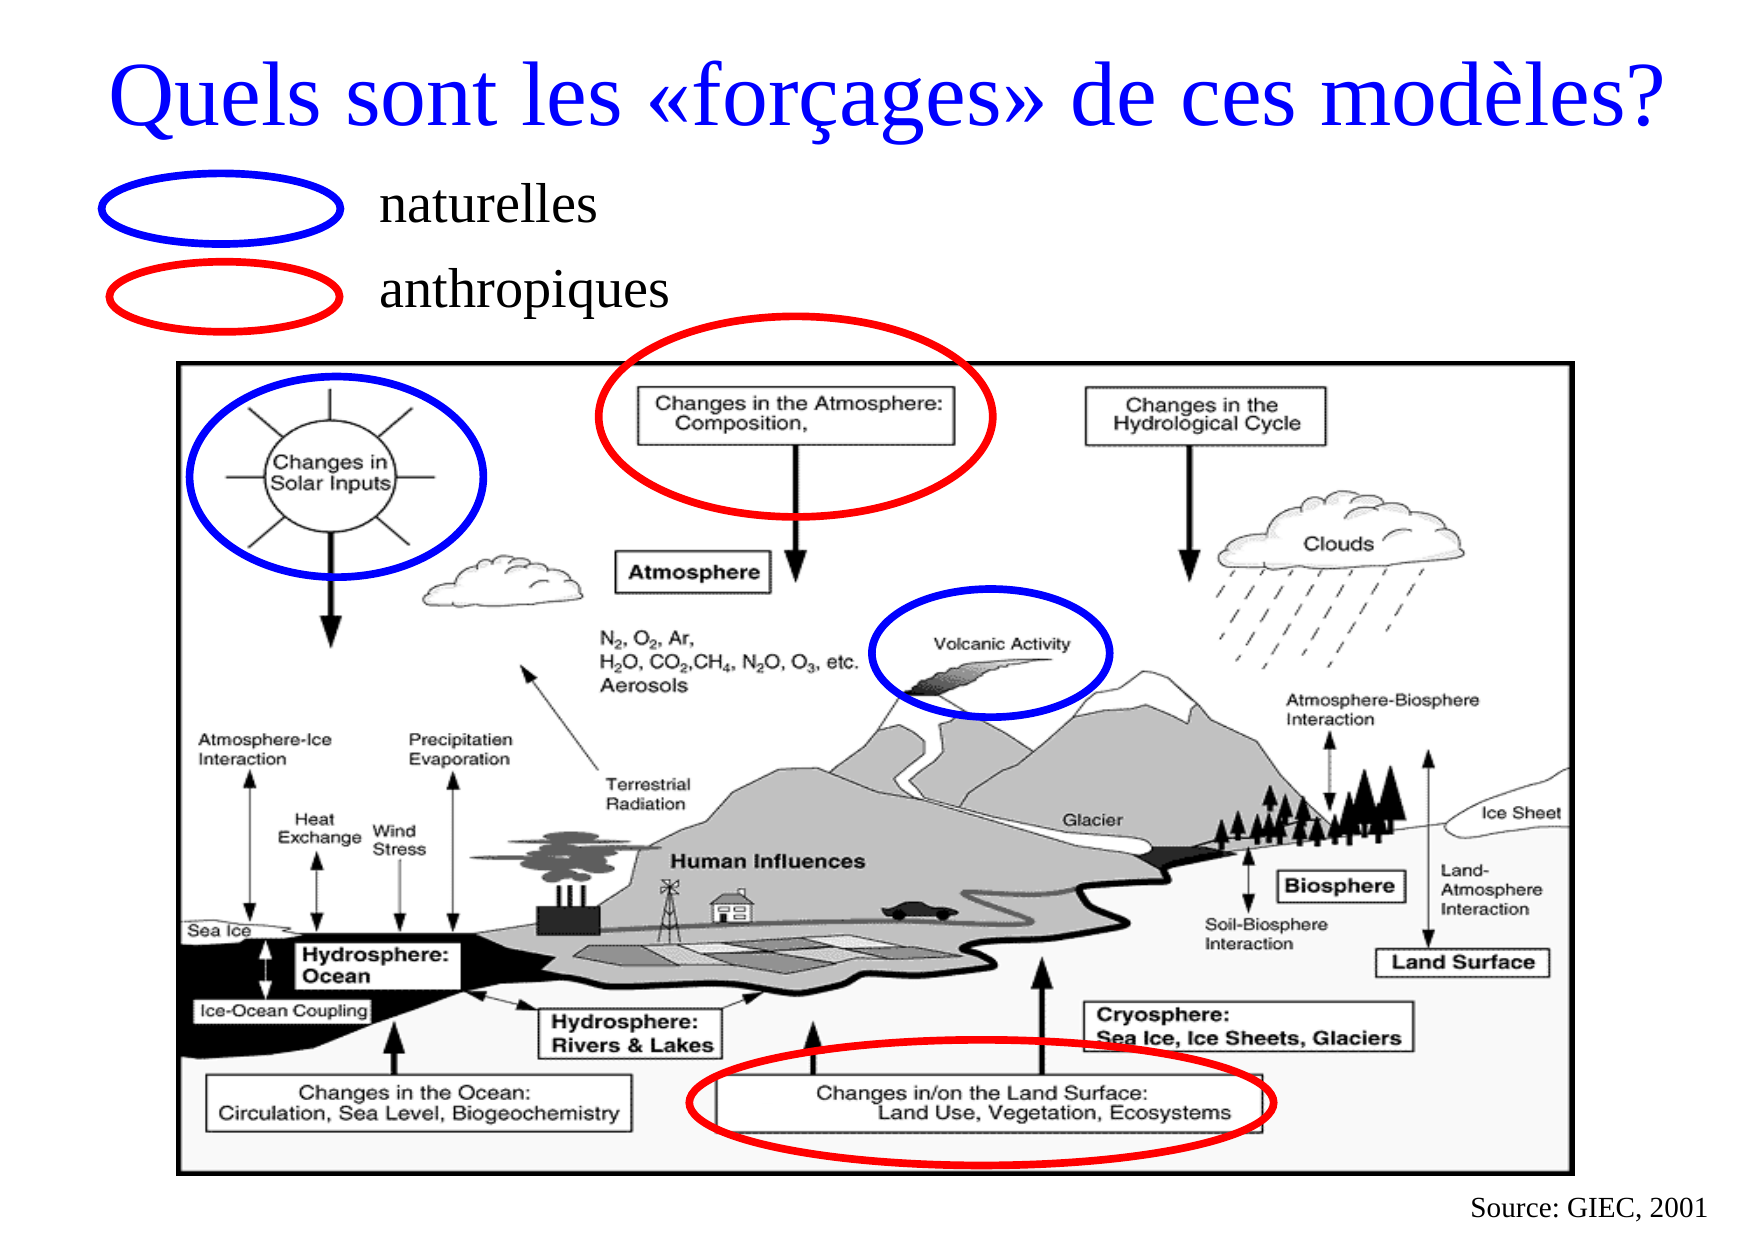

Quels sont les «forçages» de ces modèles?
naturelles
anthropiques
Source: GIEC, 2001